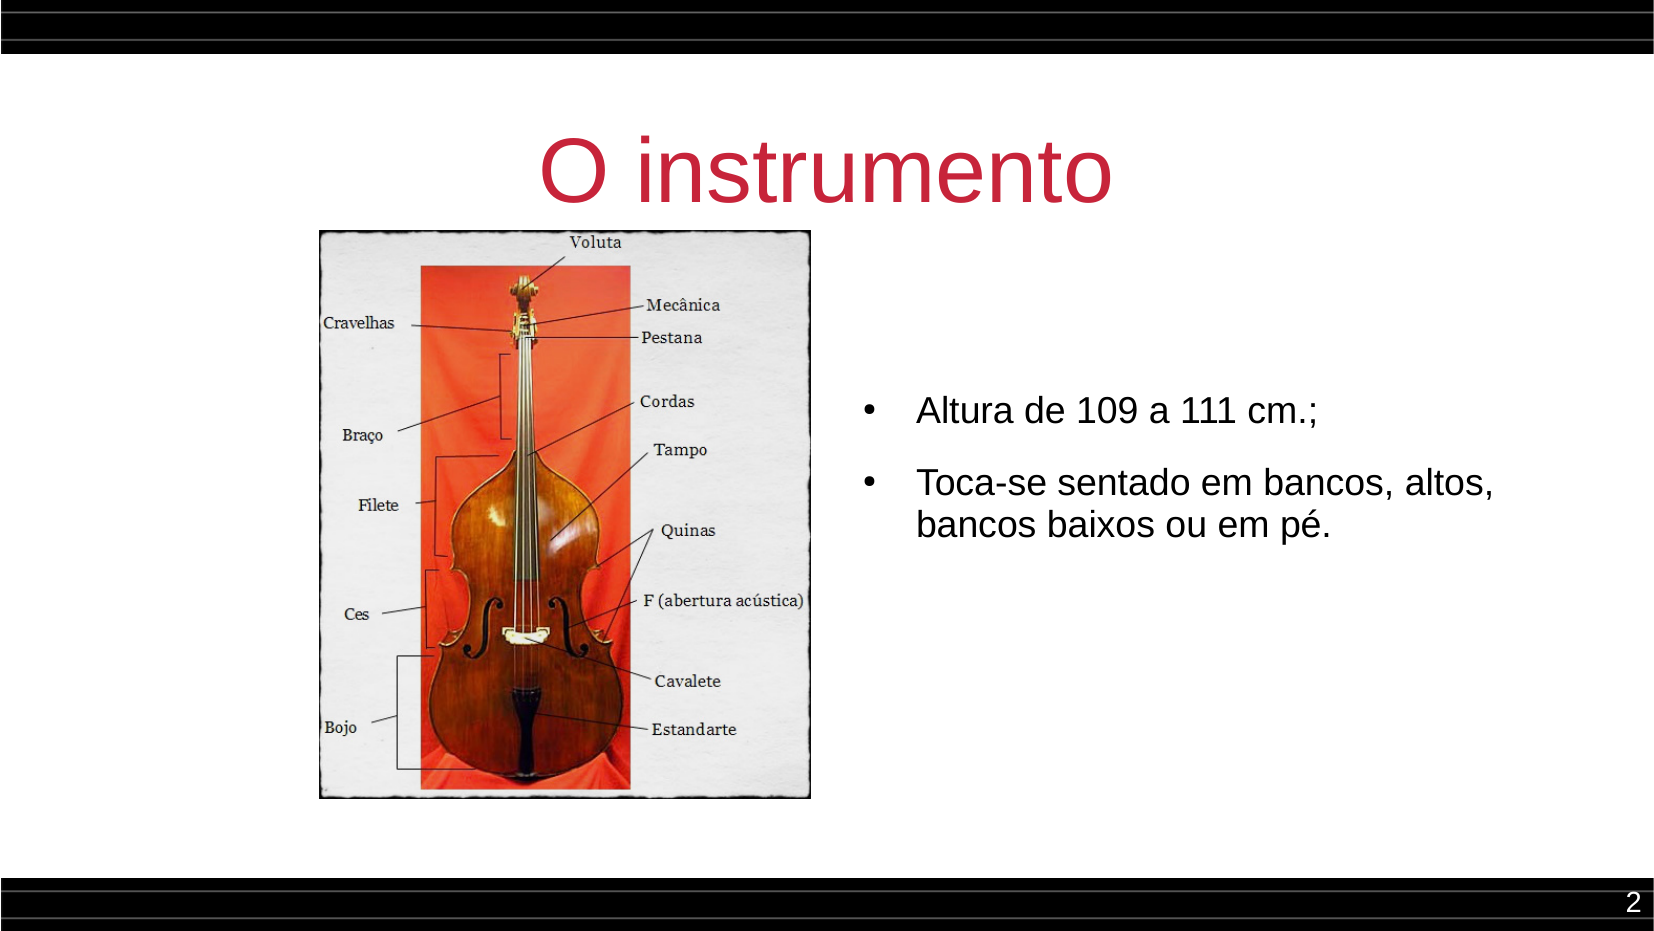

# O instrumento
Altura de 109 a 111 cm.;
Toca-se sentado em bancos, altos, bancos baixos ou em pé.